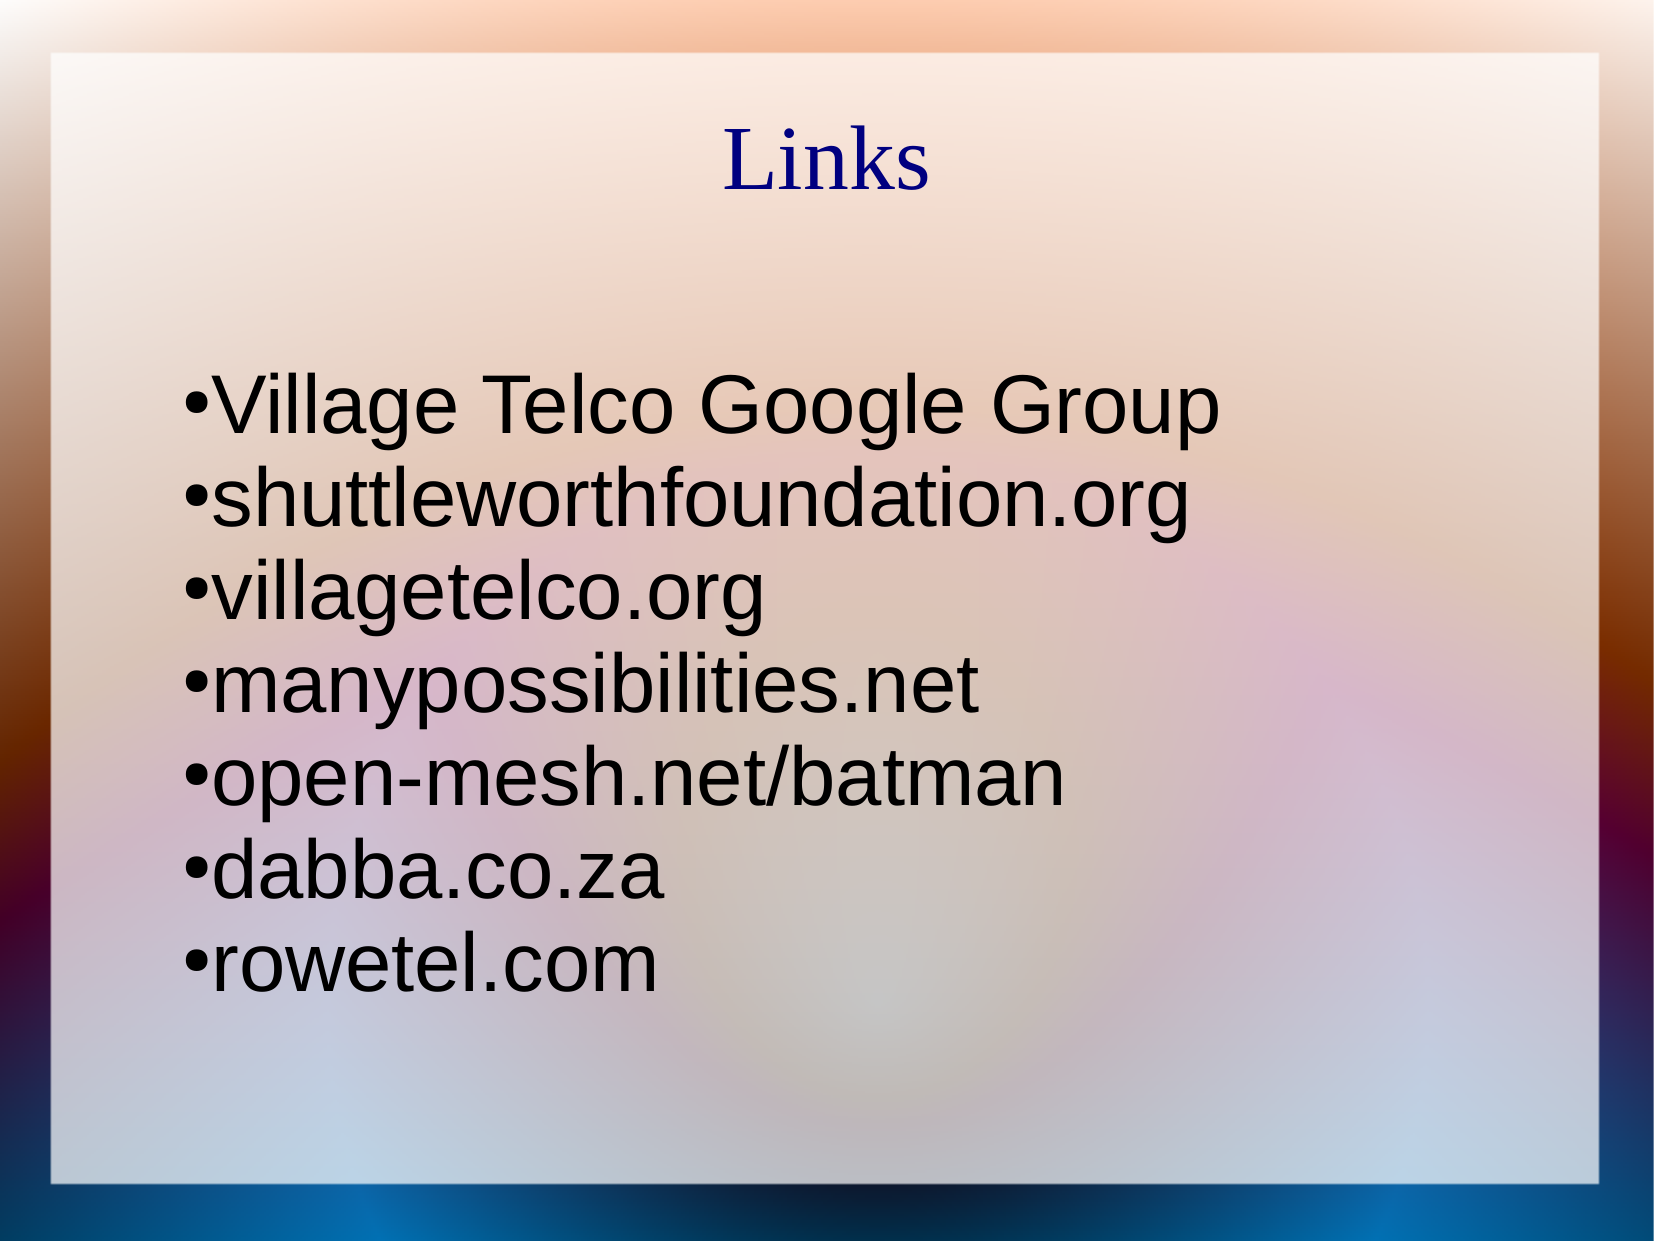

# Links
Village Telco Google Group
shuttleworthfoundation.org
villagetelco.org
manypossibilities.net
open-mesh.net/batman
dabba.co.za
rowetel.com